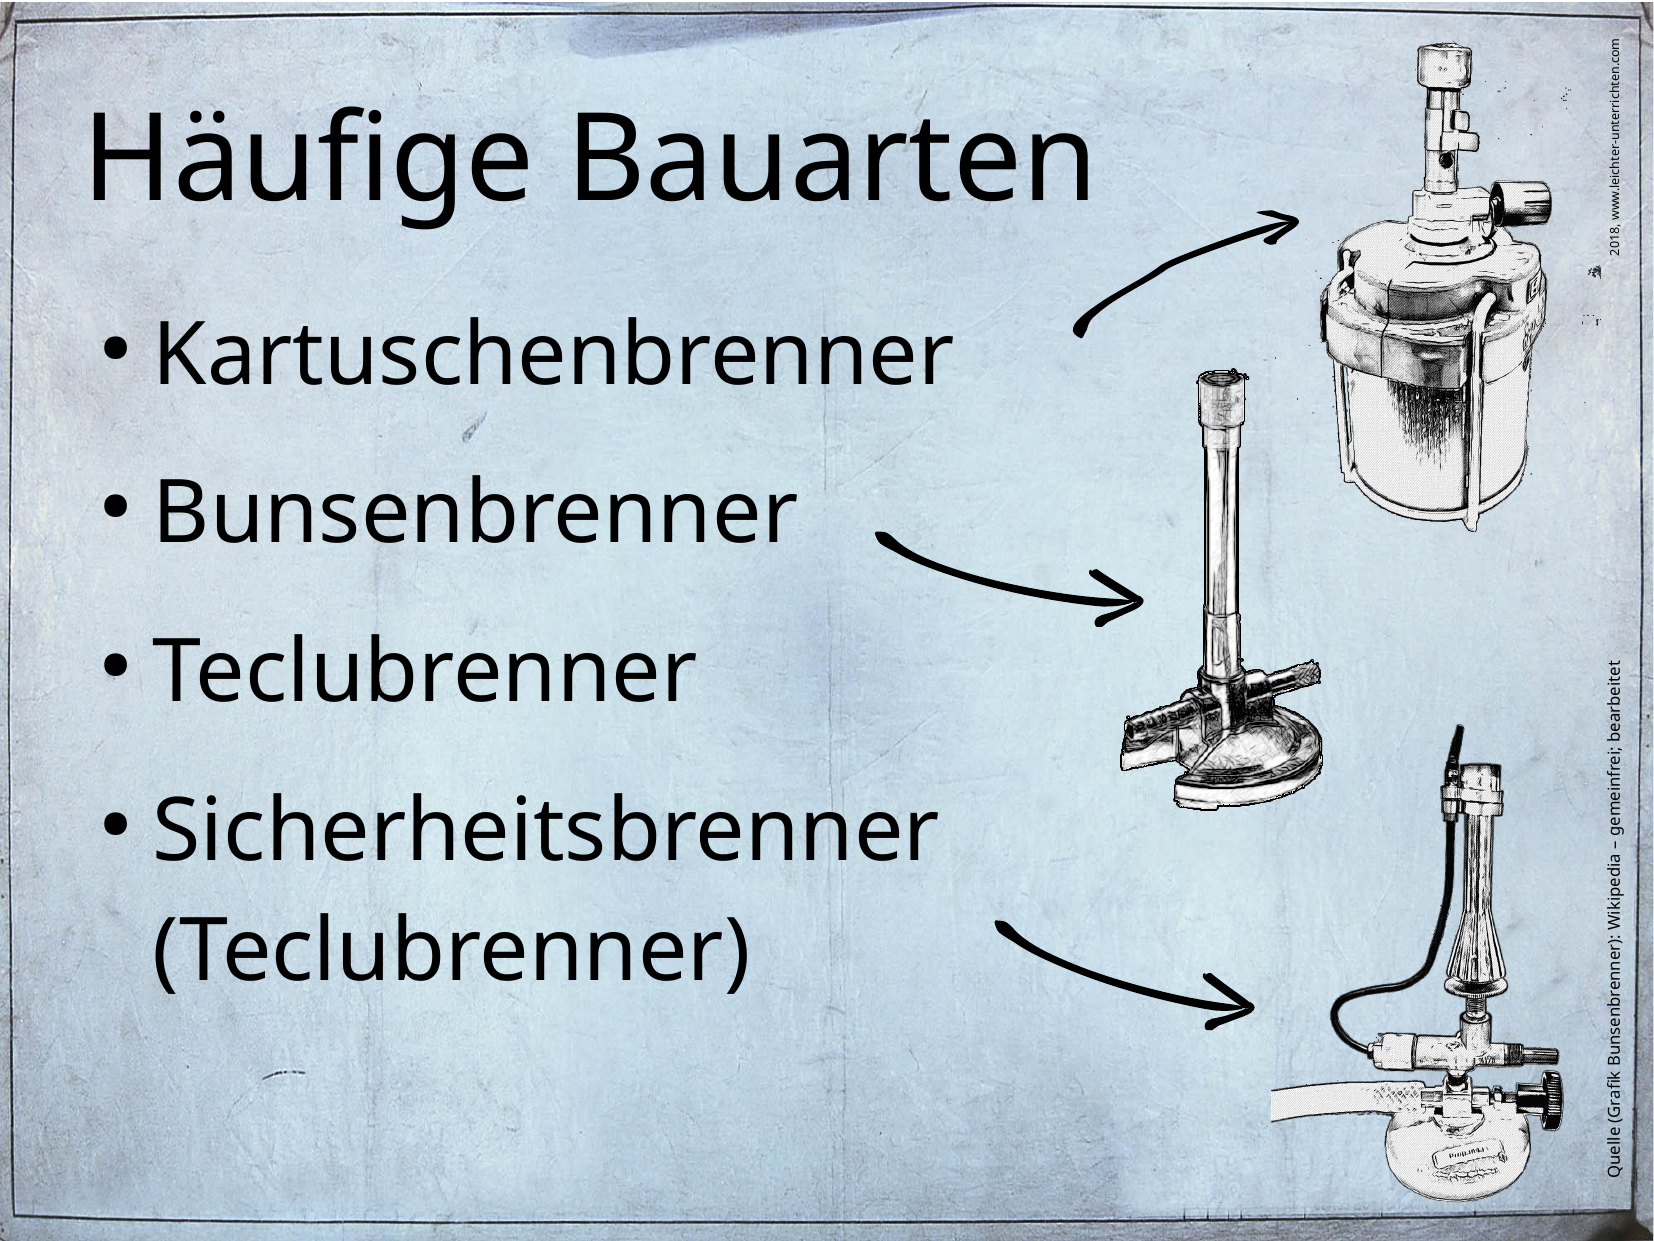

# Häufige Bauarten
Kartuschenbrenner
Bunsenbrenner
Teclubrenner
Sicherheitsbrenner
(Teclubrenner)
Quelle (Grafik Bunsenbrenner): Wikipedia – gemeinfrei; bearbeitet